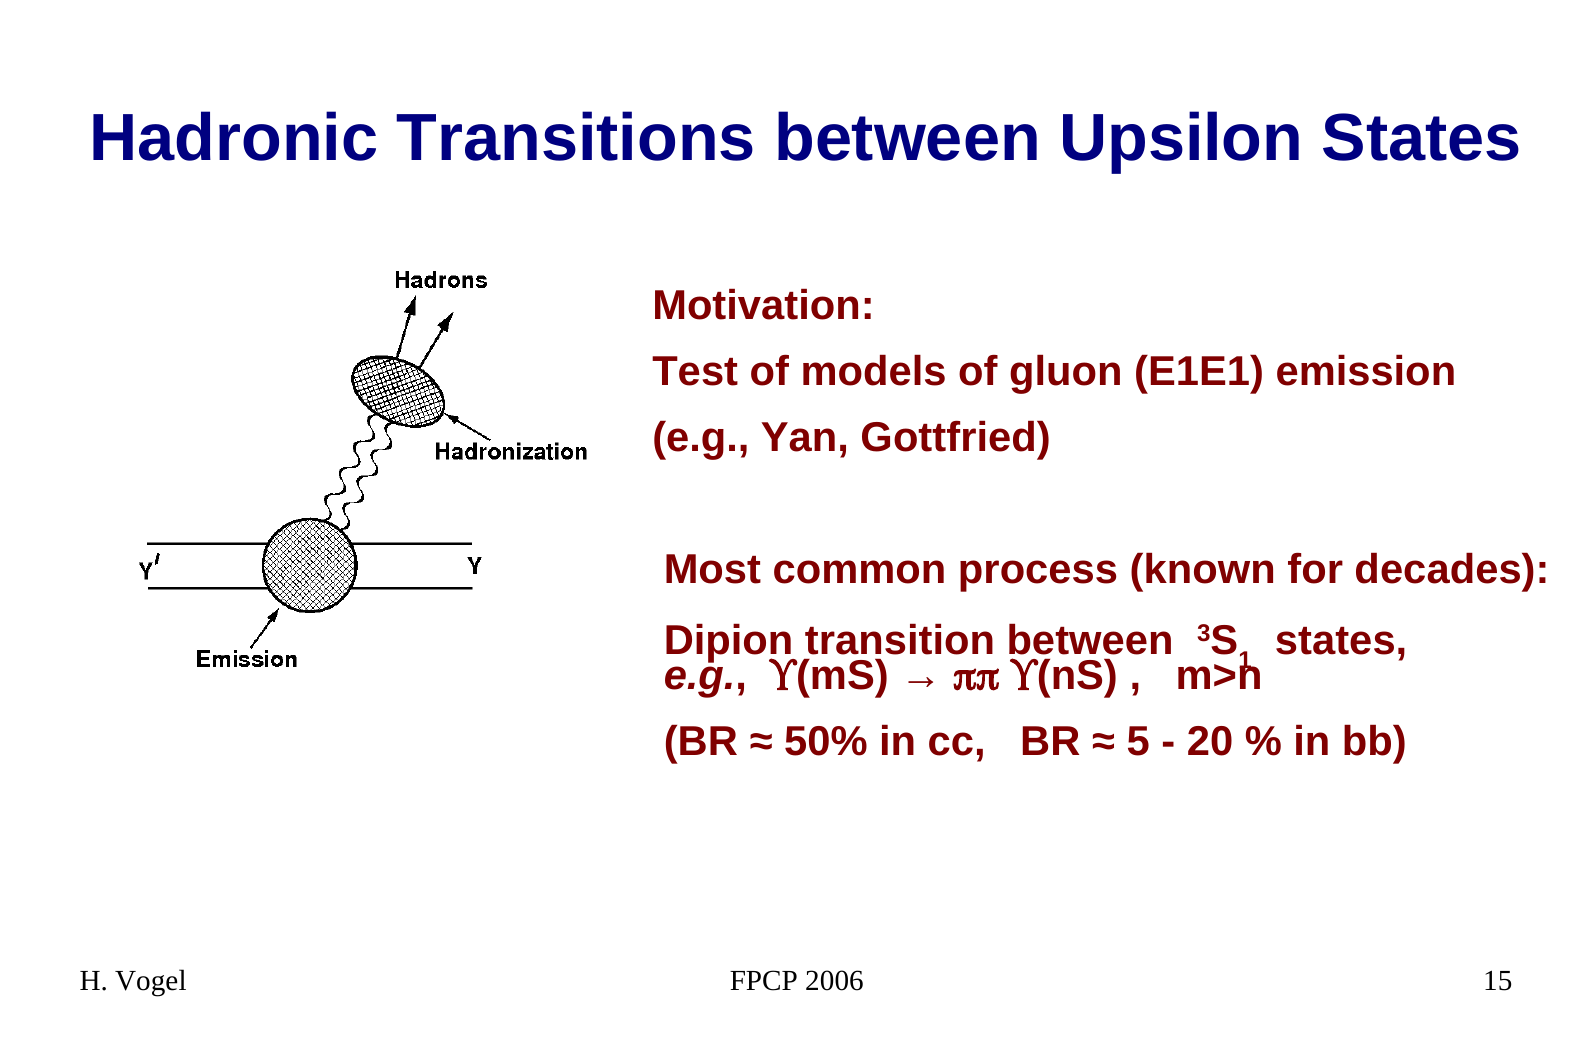

Hadronic Transitions between Upsilon States
Motivation:
Test of models of gluon (E1E1) emission
(e.g., Yan, Gottfried)
 Most common process (known for decades):
 Dipion transition between 3S1 states,
 e.g., (mS) →  (nS) , m>n
 (BR ≈ 50% in cc, BR ≈ 5 - 20 % in bb)
H. Vogel
FPCP 2006
15